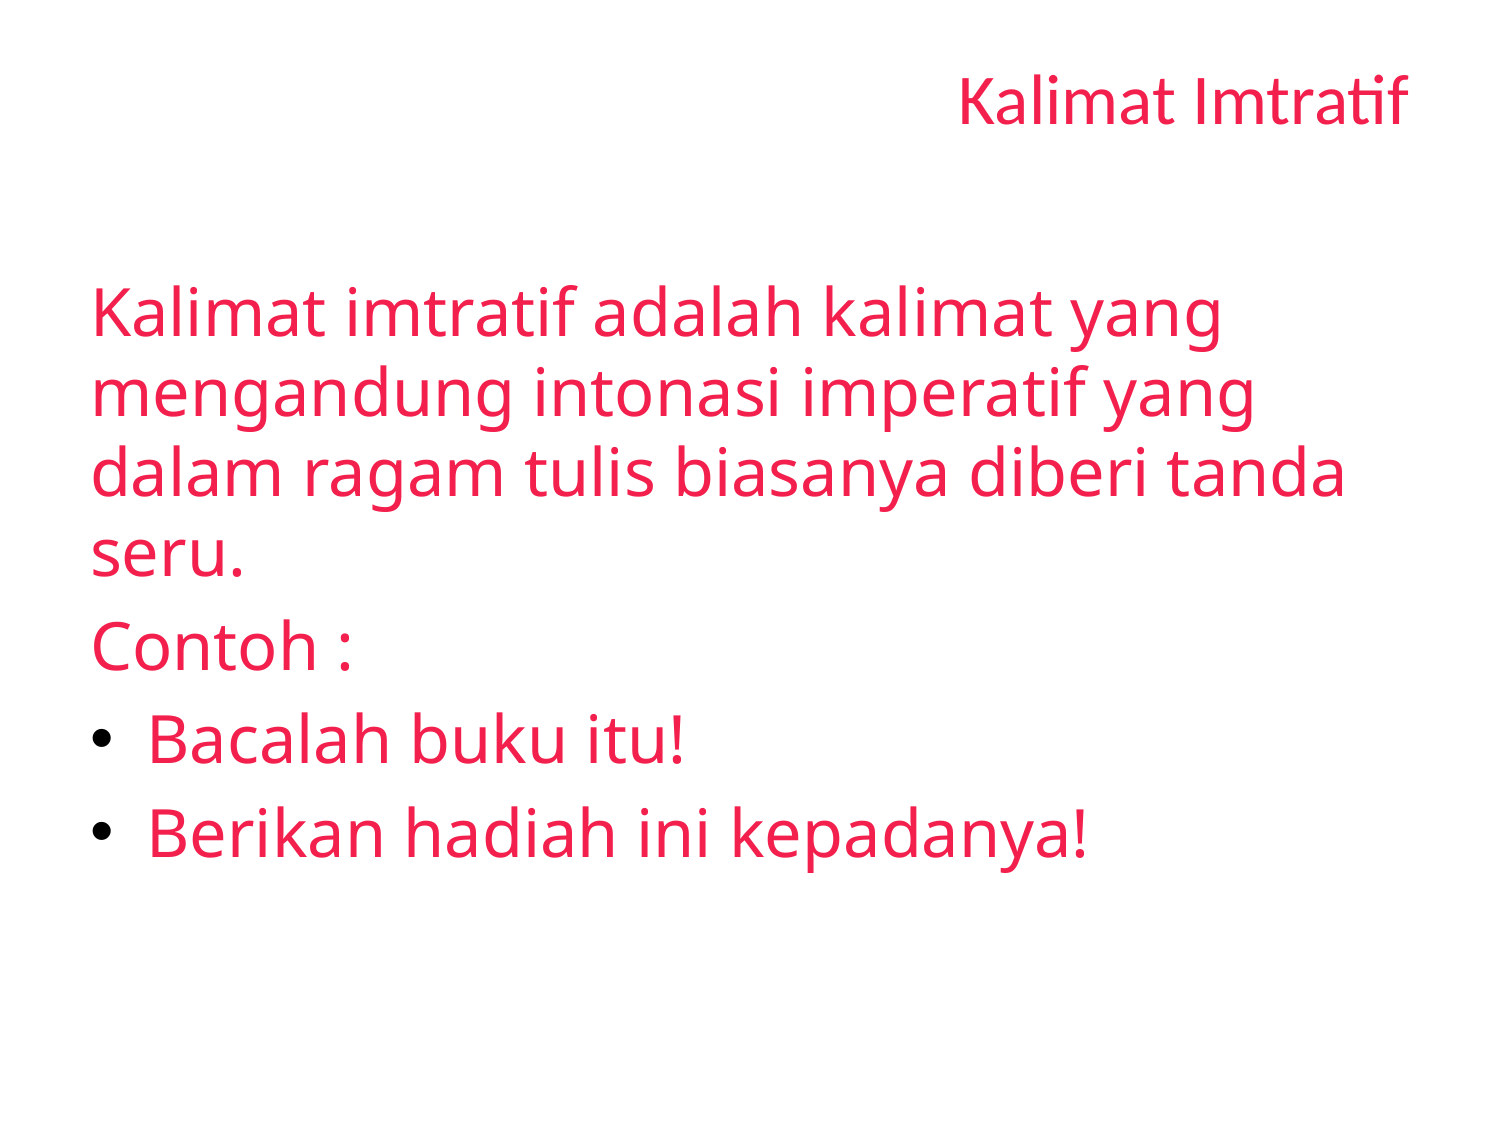

# Kalimat Imtratif
Kalimat imtratif adalah kalimat yang mengandung intonasi imperatif yang dalam ragam tulis biasanya diberi tanda seru.
Contoh :
Bacalah buku itu!
Berikan hadiah ini kepadanya!